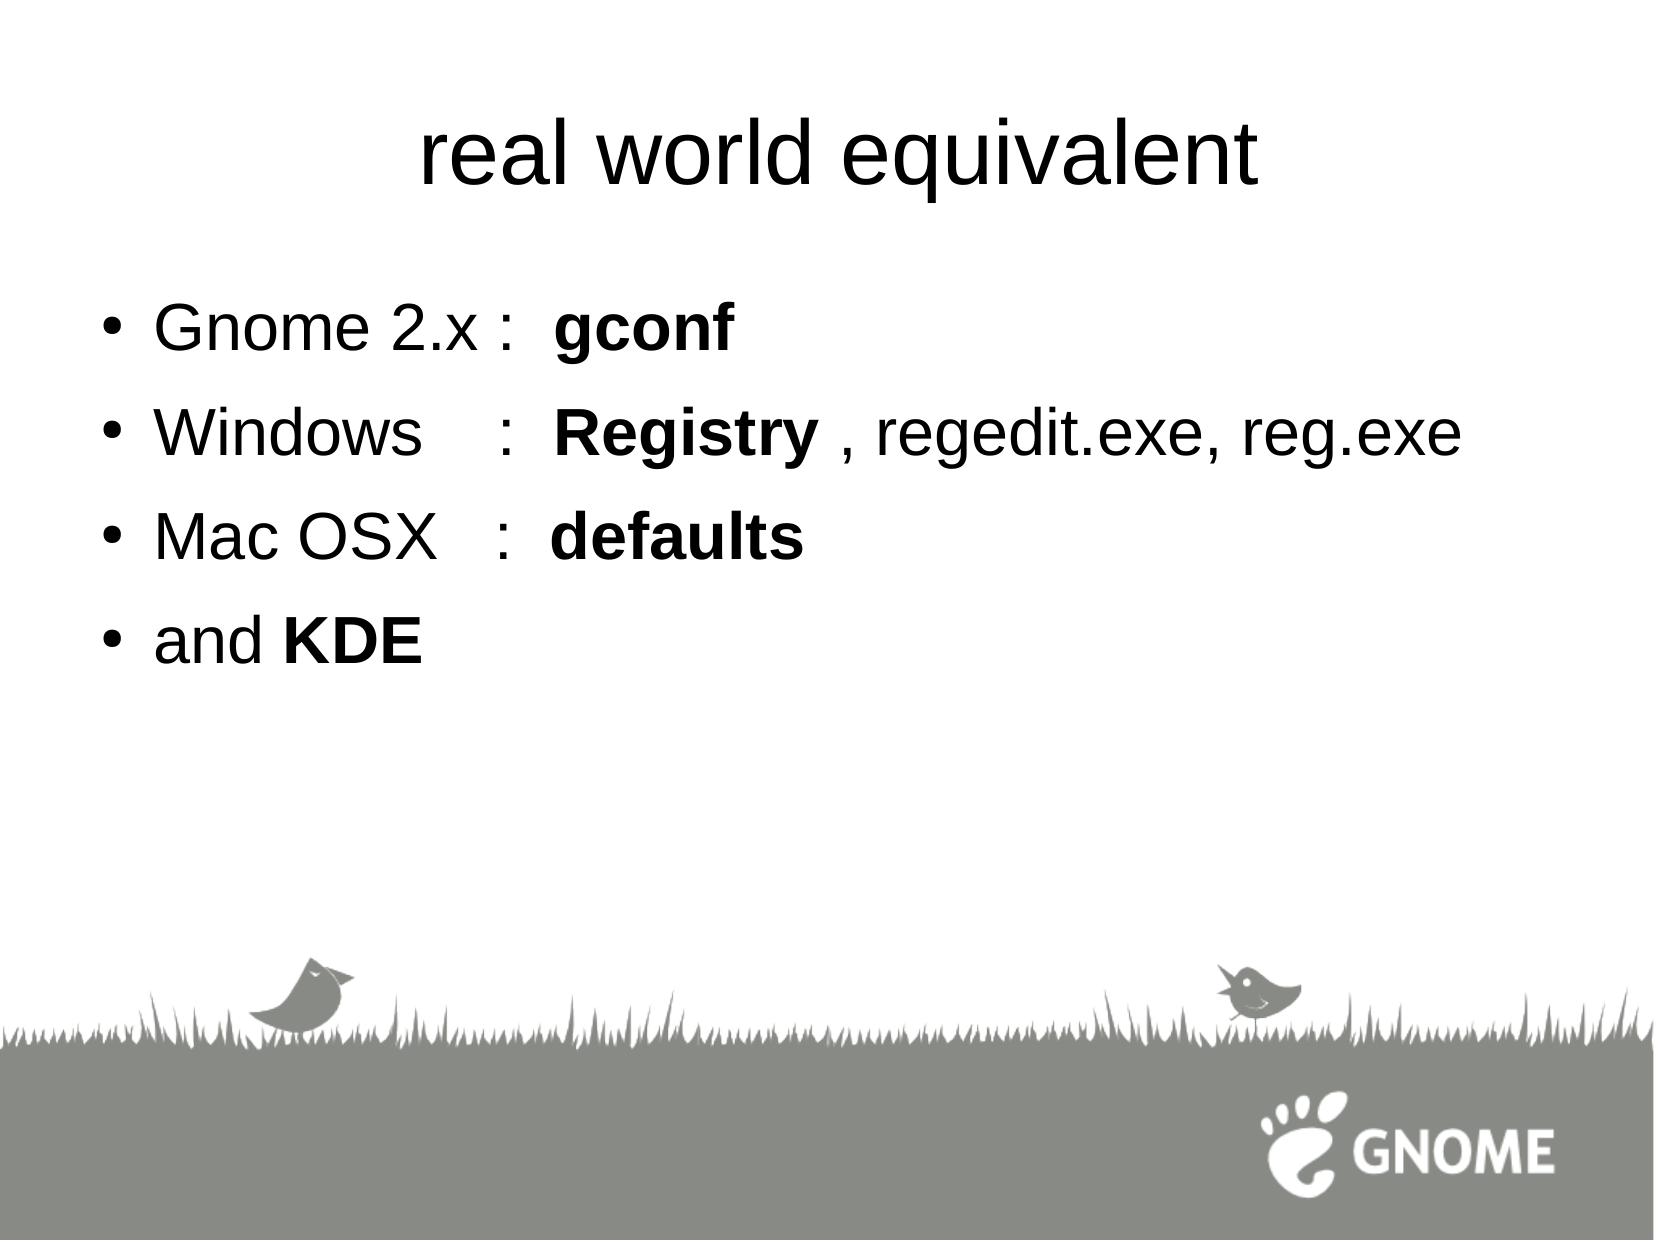

# real world equivalent
Gnome 2.x : gconf
Windows : Registry , regedit.exe, reg.exe
Mac OSX : defaults
and KDE